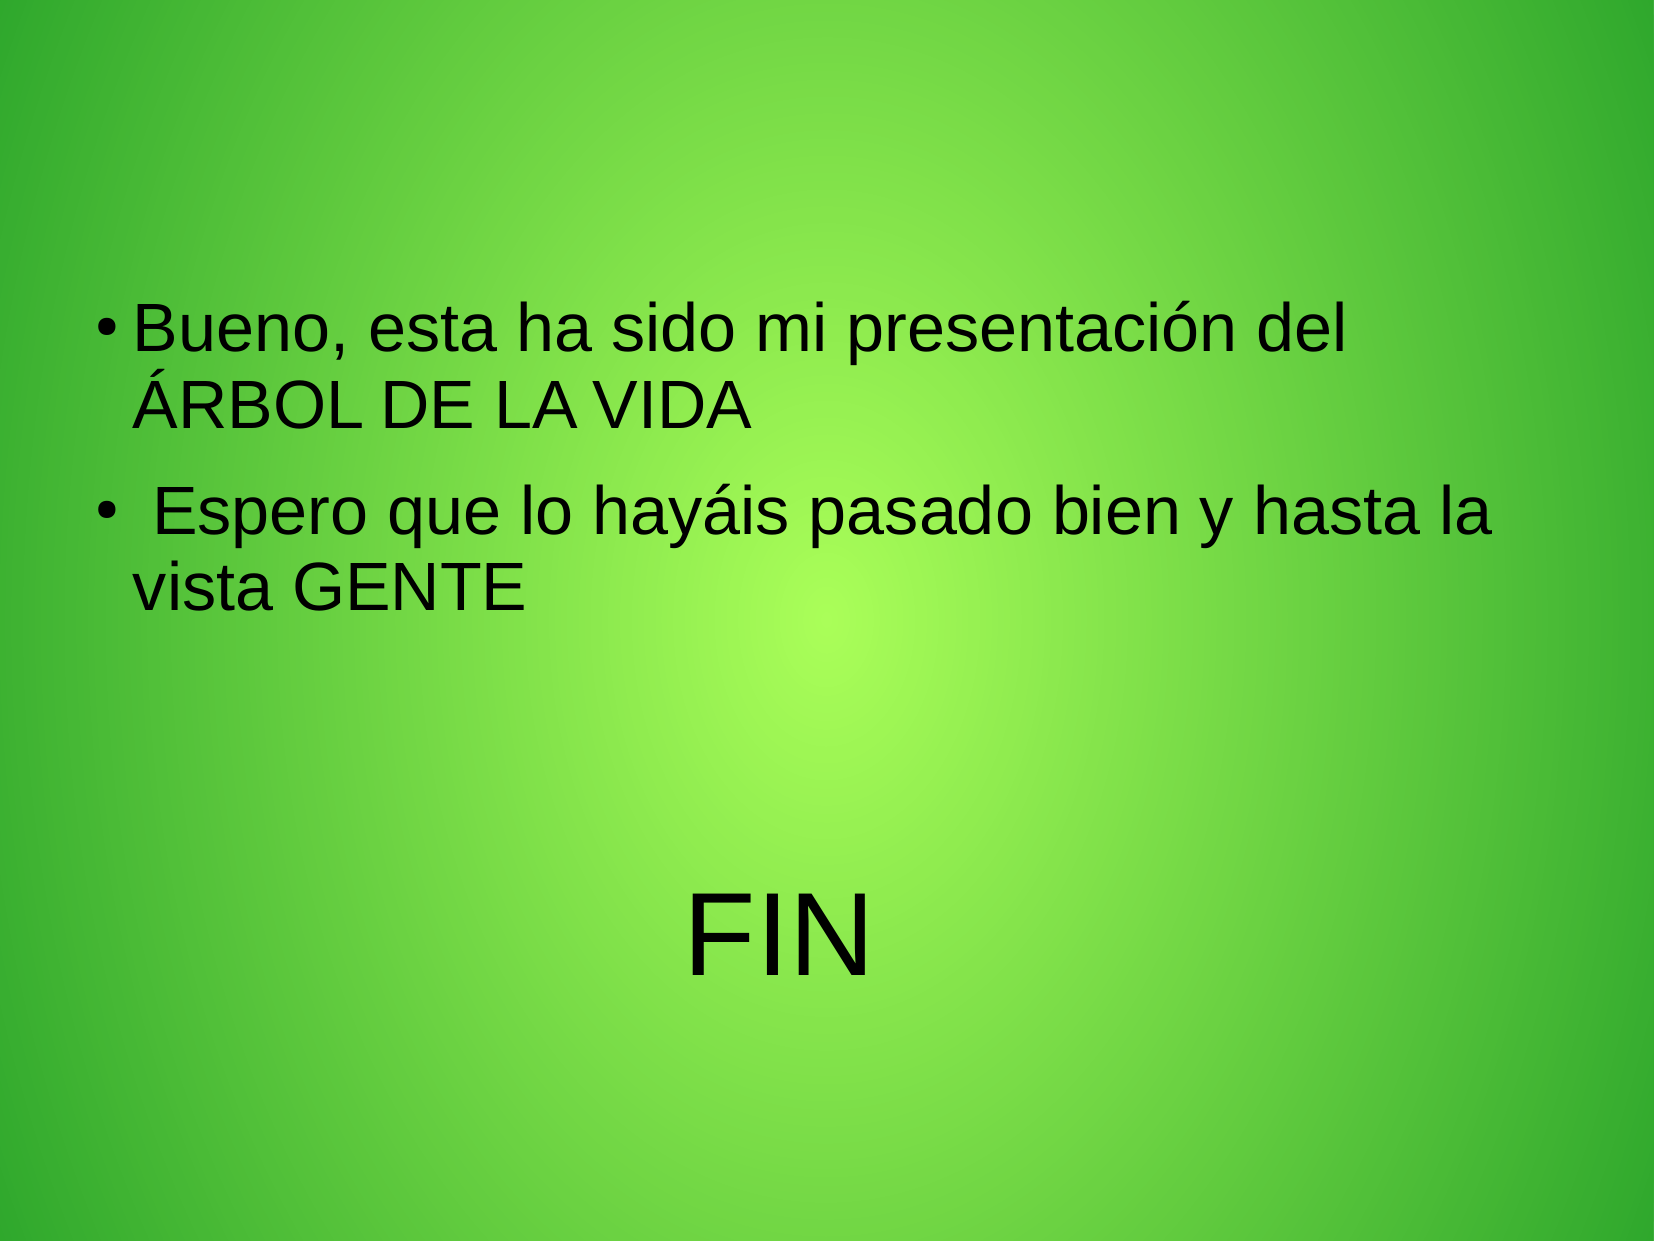

#
Bueno, esta ha sido mi presentación del ÁRBOL DE LA VIDA
 Espero que lo hayáis pasado bien y hasta la vista GENTE
 FIN